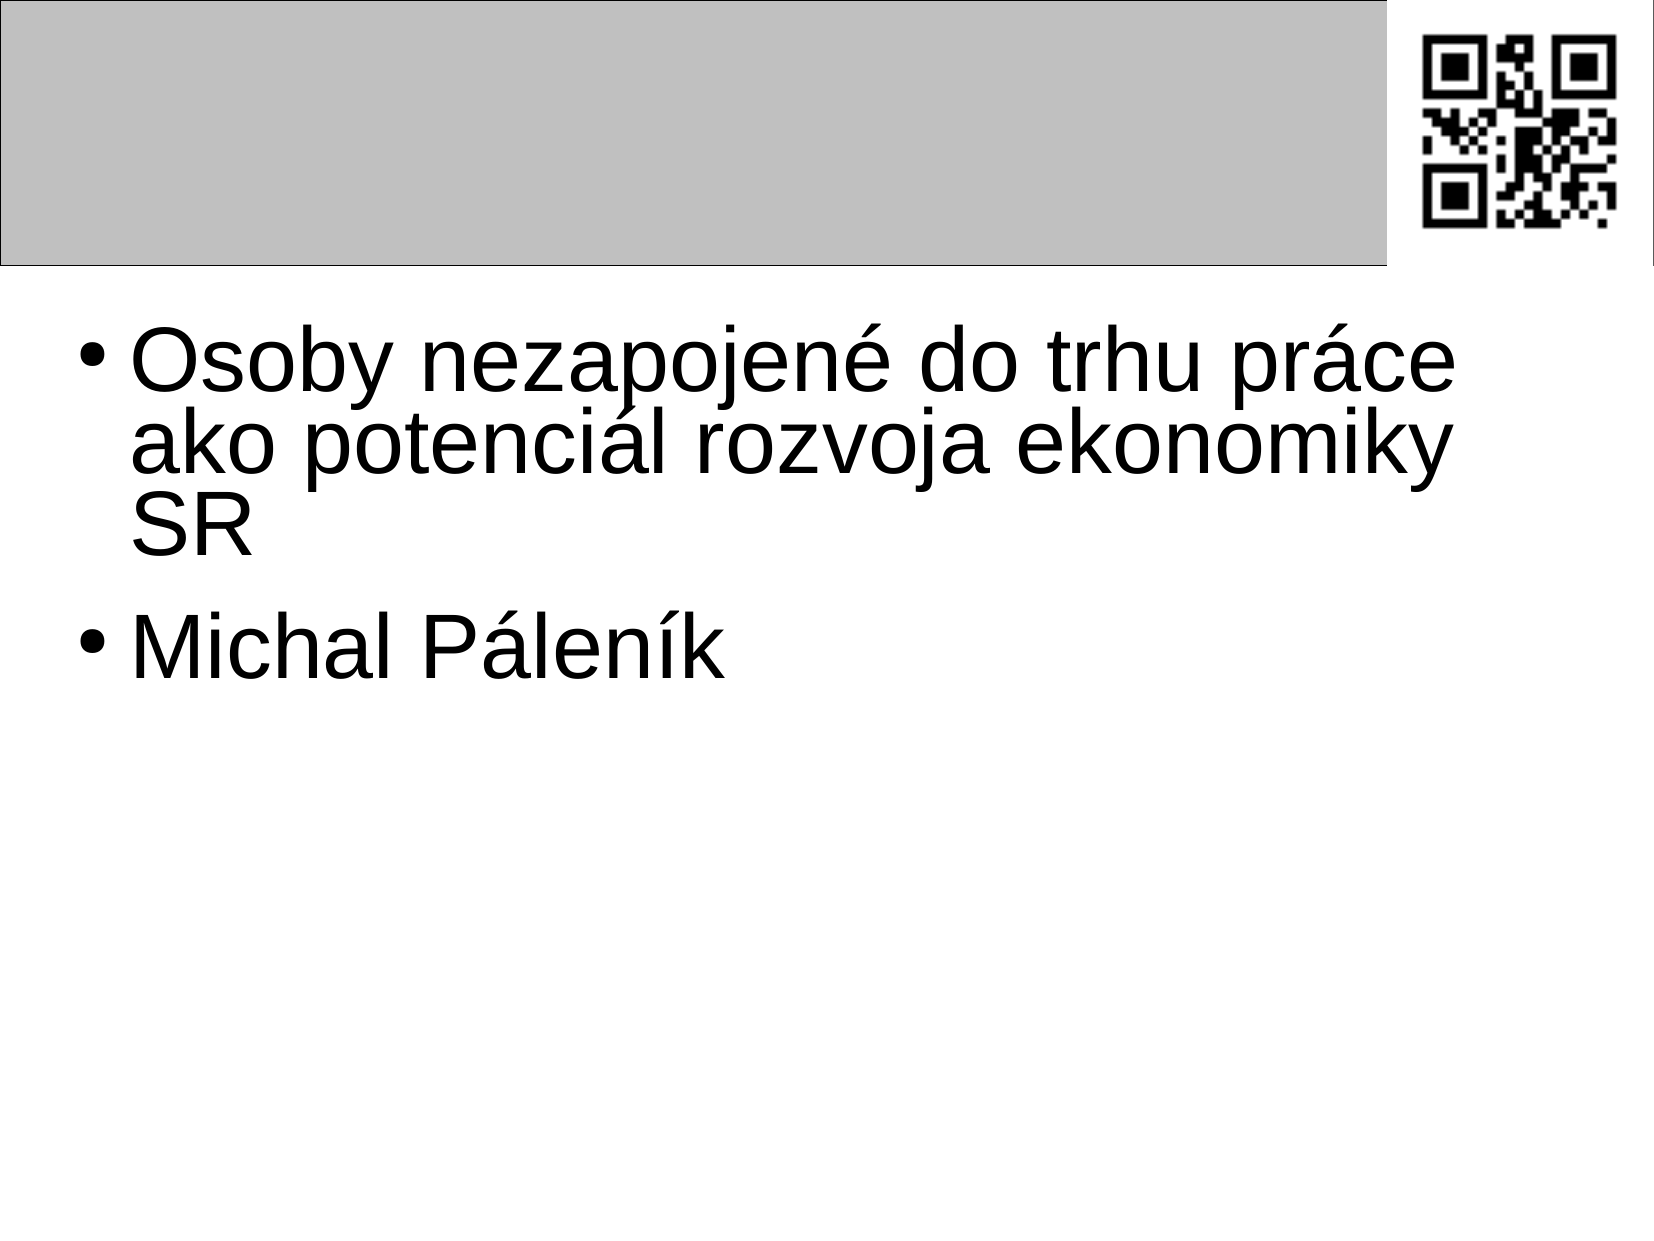

# Osoby nezapojené do trhu práce ako potenciál rozvoja ekonomiky SR
Michal Páleník